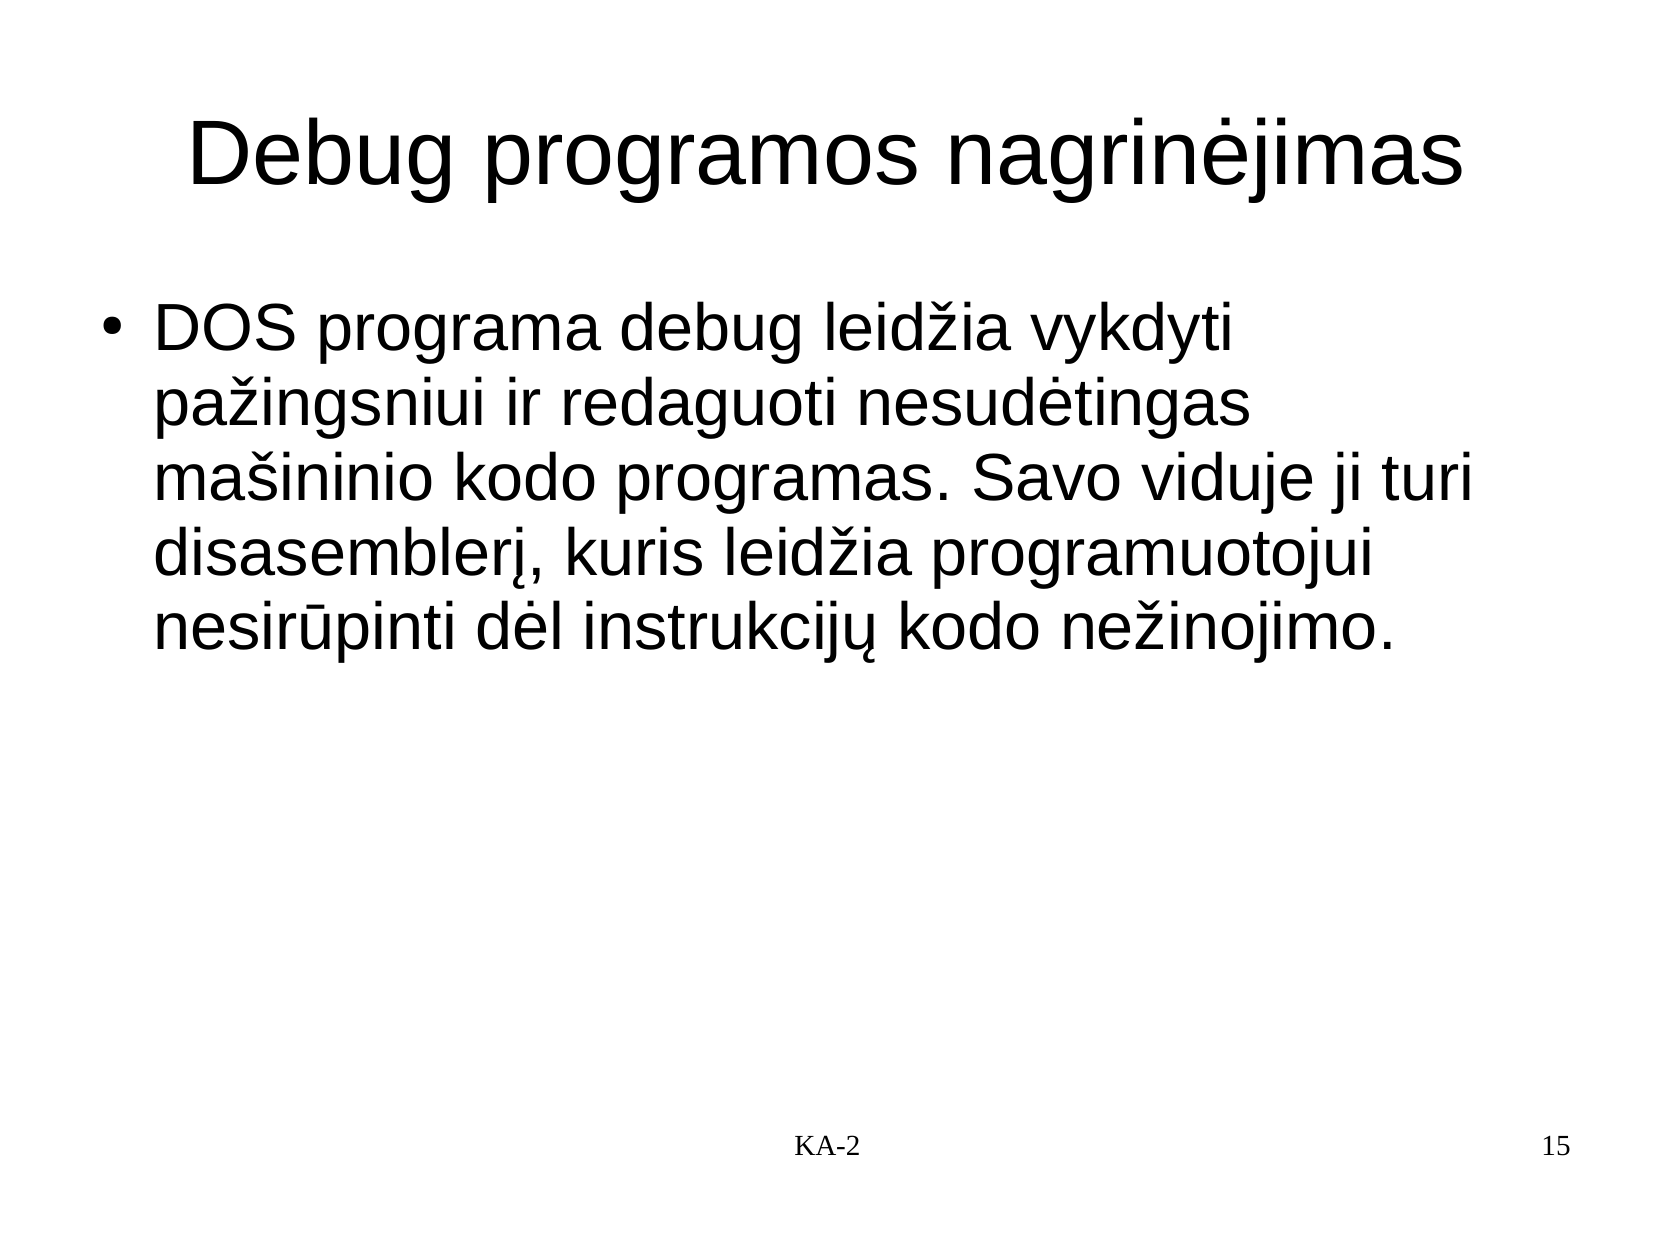

# Debug programos nagrinėjimas
DOS programa debug leidžia vykdyti pažingsniui ir redaguoti nesudėtingas mašininio kodo programas. Savo viduje ji turi disasemblerį, kuris leidžia programuotojui nesirūpinti dėl instrukcijų kodo nežinojimo.
KA-2
15